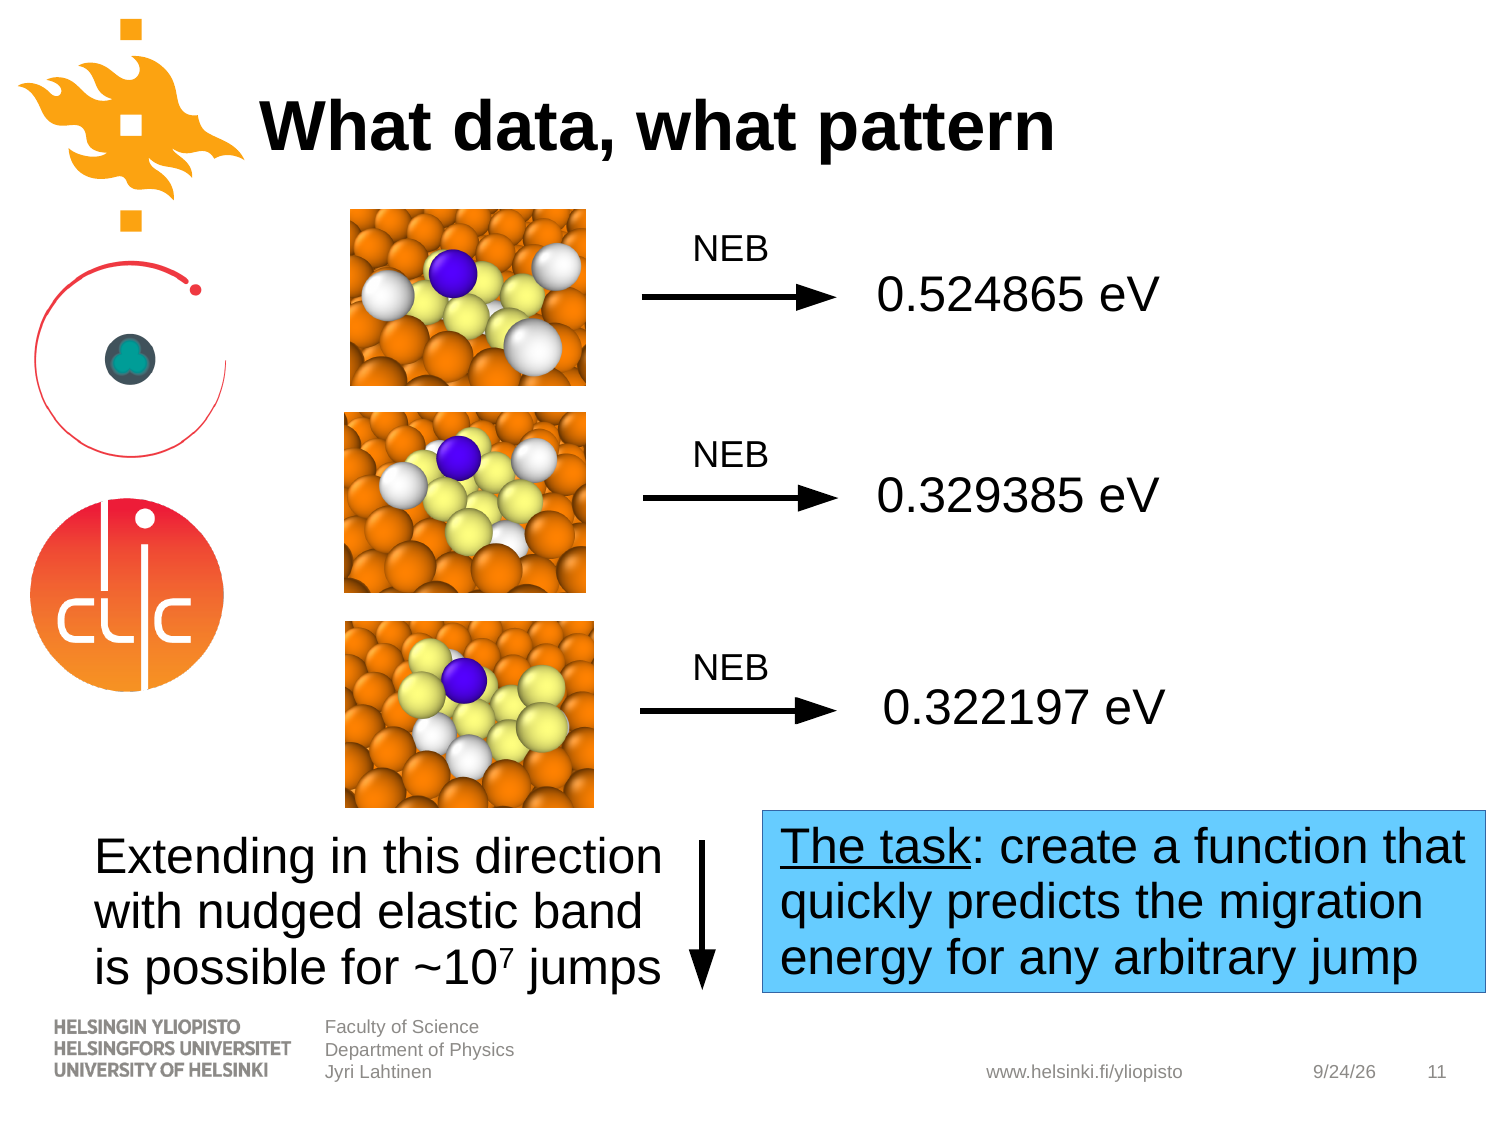

# What data, what pattern
NEB
0.524865 eV
NEB
0.329385 eV
NEB
0.322197 eV
The task: create a function that
quickly predicts the migration
energy for any arbitrary jump
Extending in this direction
with nudged elastic band
is possible for ~107 jumps
Faculty of Science
Department of Physics
Jyri Lahtinen